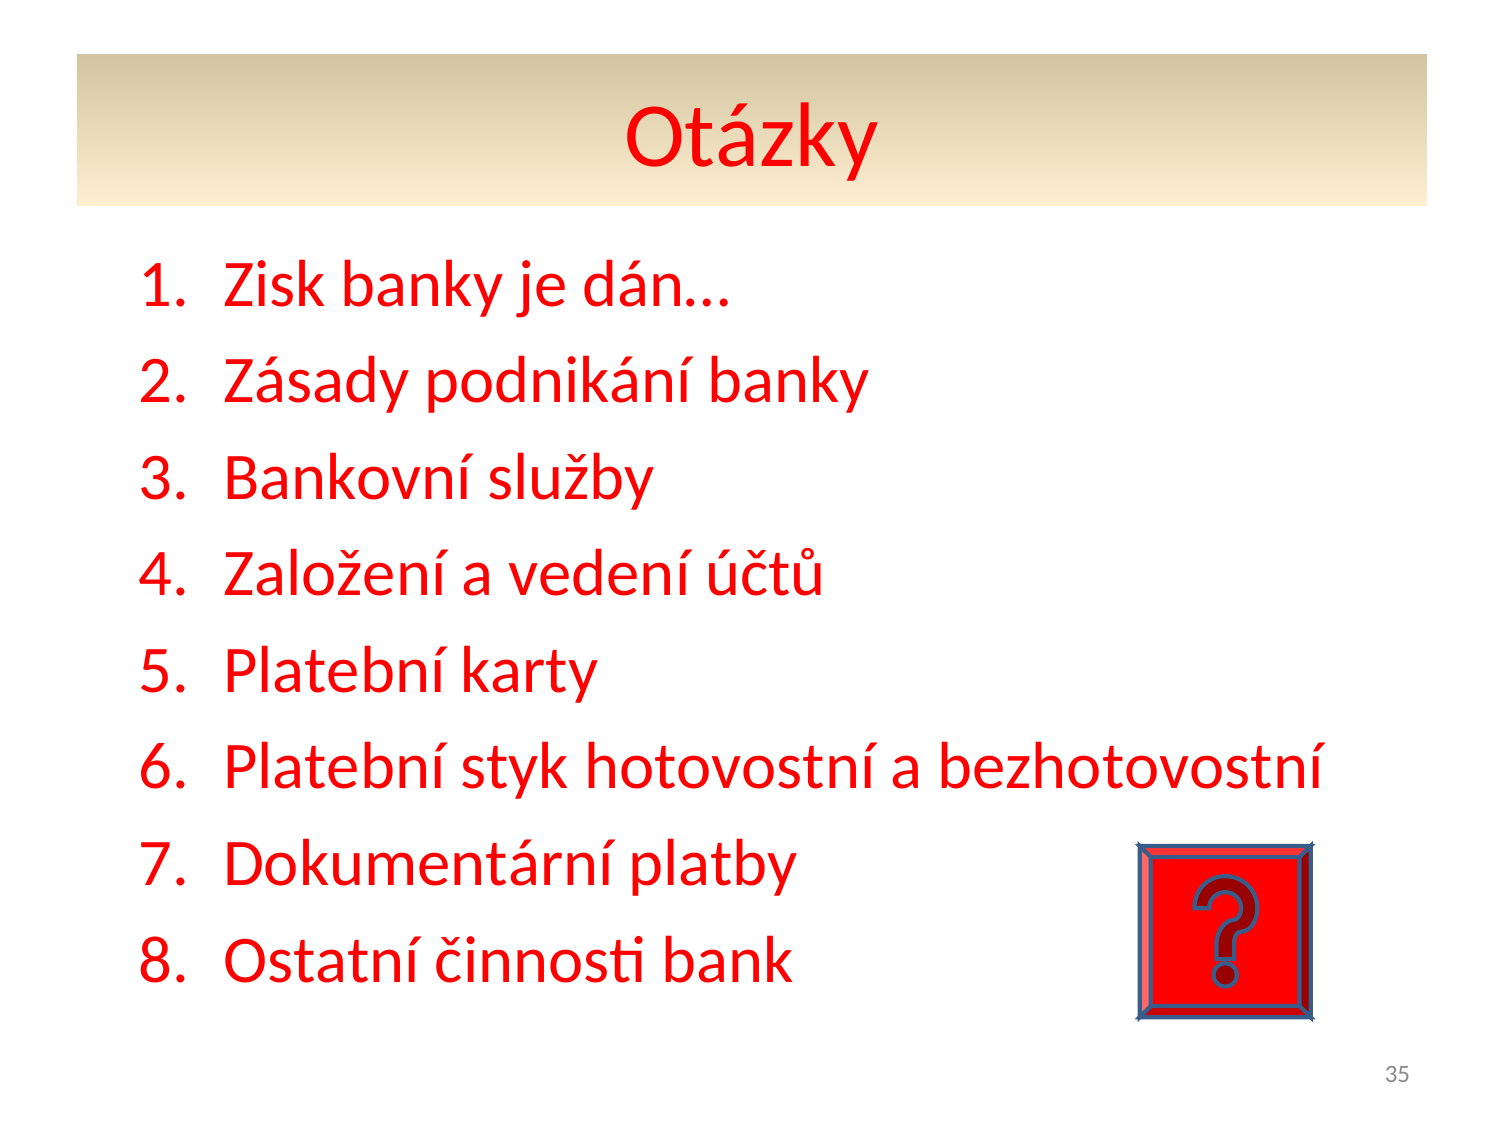

# Otázky
Zisk banky je dán…
Zásady podnikání banky
Bankovní služby
Založení a vedení účtů
Platební karty
Platební styk hotovostní a bezhotovostní
Dokumentární platby
Ostatní činnosti bank